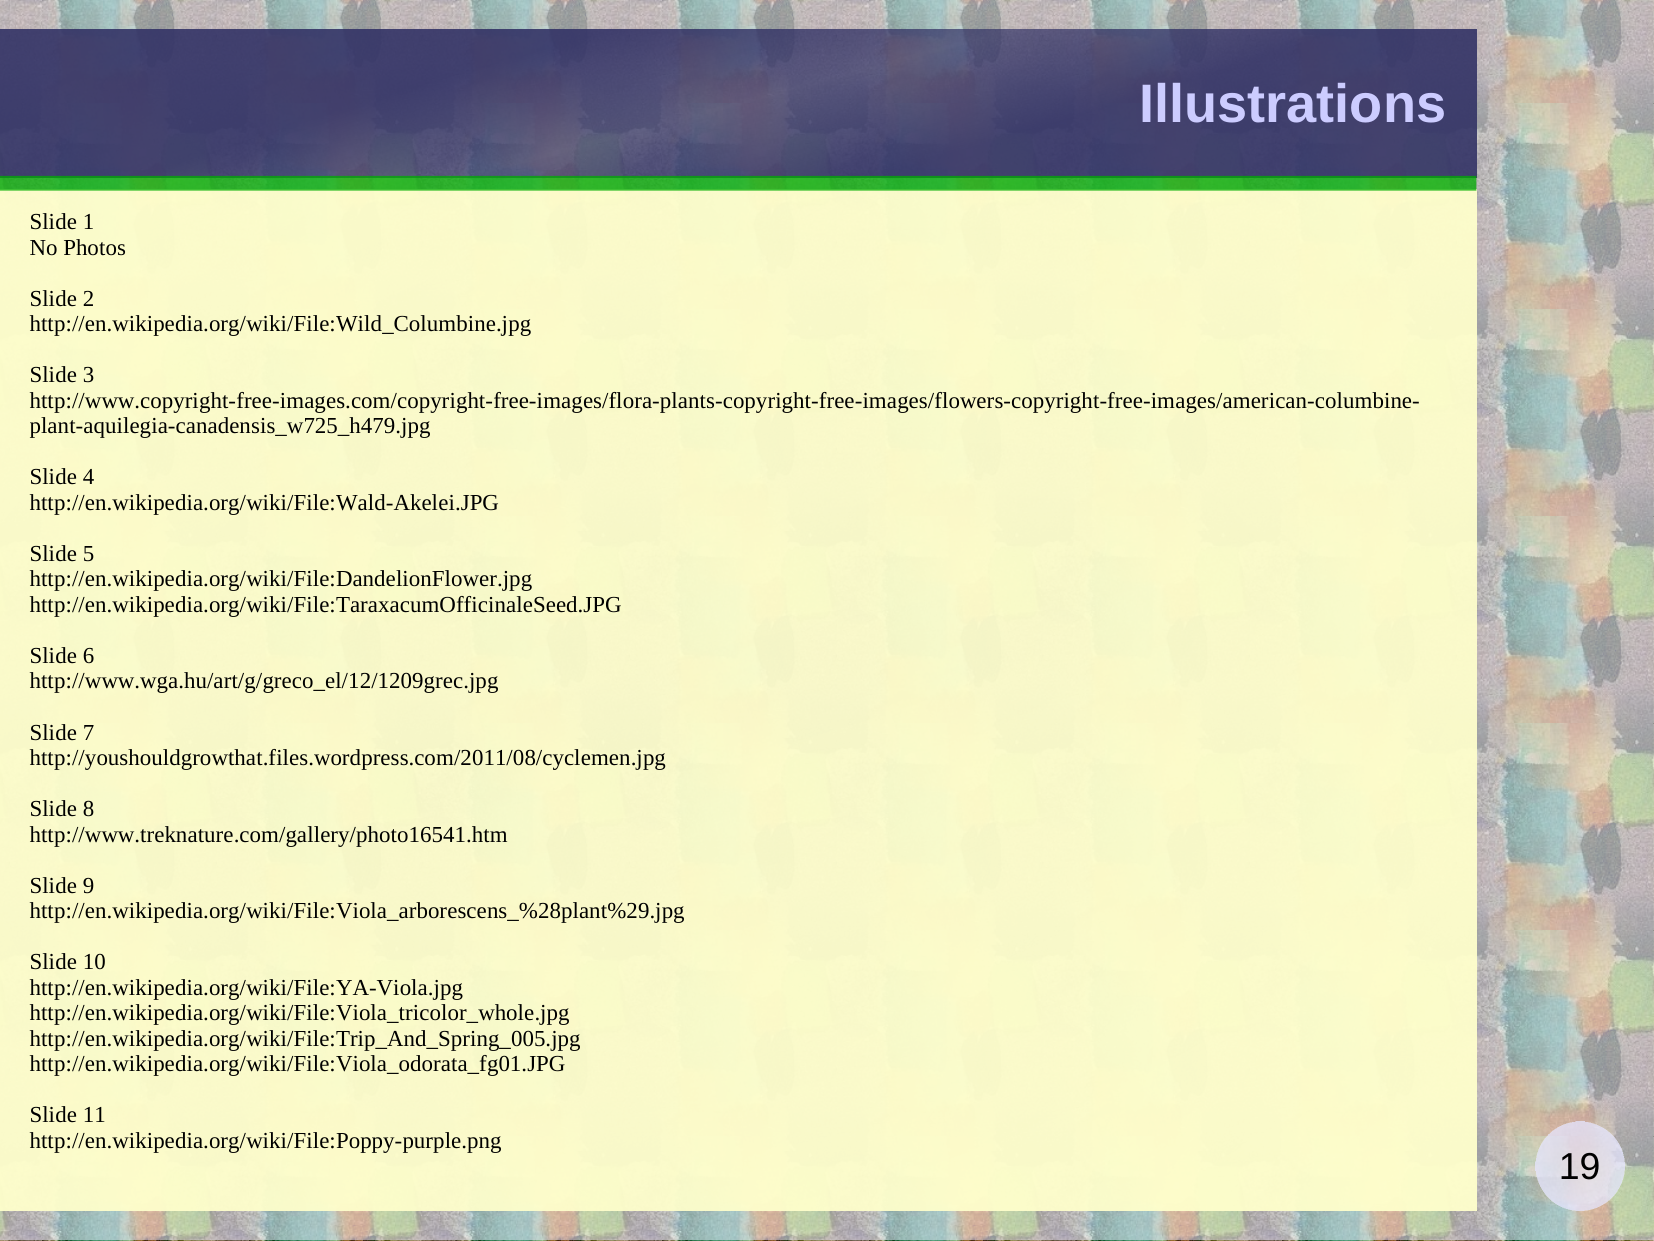

# Illustrations
Slide 1
No Photos
Slide 2
http://en.wikipedia.org/wiki/File:Wild_Columbine.jpg
Slide 3
http://www.copyright-free-images.com/copyright-free-images/flora-plants-copyright-free-images/flowers-copyright-free-images/american-columbine-plant-aquilegia-canadensis_w725_h479.jpg
Slide 4
http://en.wikipedia.org/wiki/File:Wald-Akelei.JPG
Slide 5
http://en.wikipedia.org/wiki/File:DandelionFlower.jpg
http://en.wikipedia.org/wiki/File:TaraxacumOfficinaleSeed.JPG
Slide 6
http://www.wga.hu/art/g/greco_el/12/1209grec.jpg
Slide 7
http://youshouldgrowthat.files.wordpress.com/2011/08/cyclemen.jpg
Slide 8
http://www.treknature.com/gallery/photo16541.htm
Slide 9
http://en.wikipedia.org/wiki/File:Viola_arborescens_%28plant%29.jpg
Slide 10
http://en.wikipedia.org/wiki/File:YA-Viola.jpg
http://en.wikipedia.org/wiki/File:Viola_tricolor_whole.jpg
http://en.wikipedia.org/wiki/File:Trip_And_Spring_005.jpg
http://en.wikipedia.org/wiki/File:Viola_odorata_fg01.JPG
Slide 11
http://en.wikipedia.org/wiki/File:Poppy-purple.png